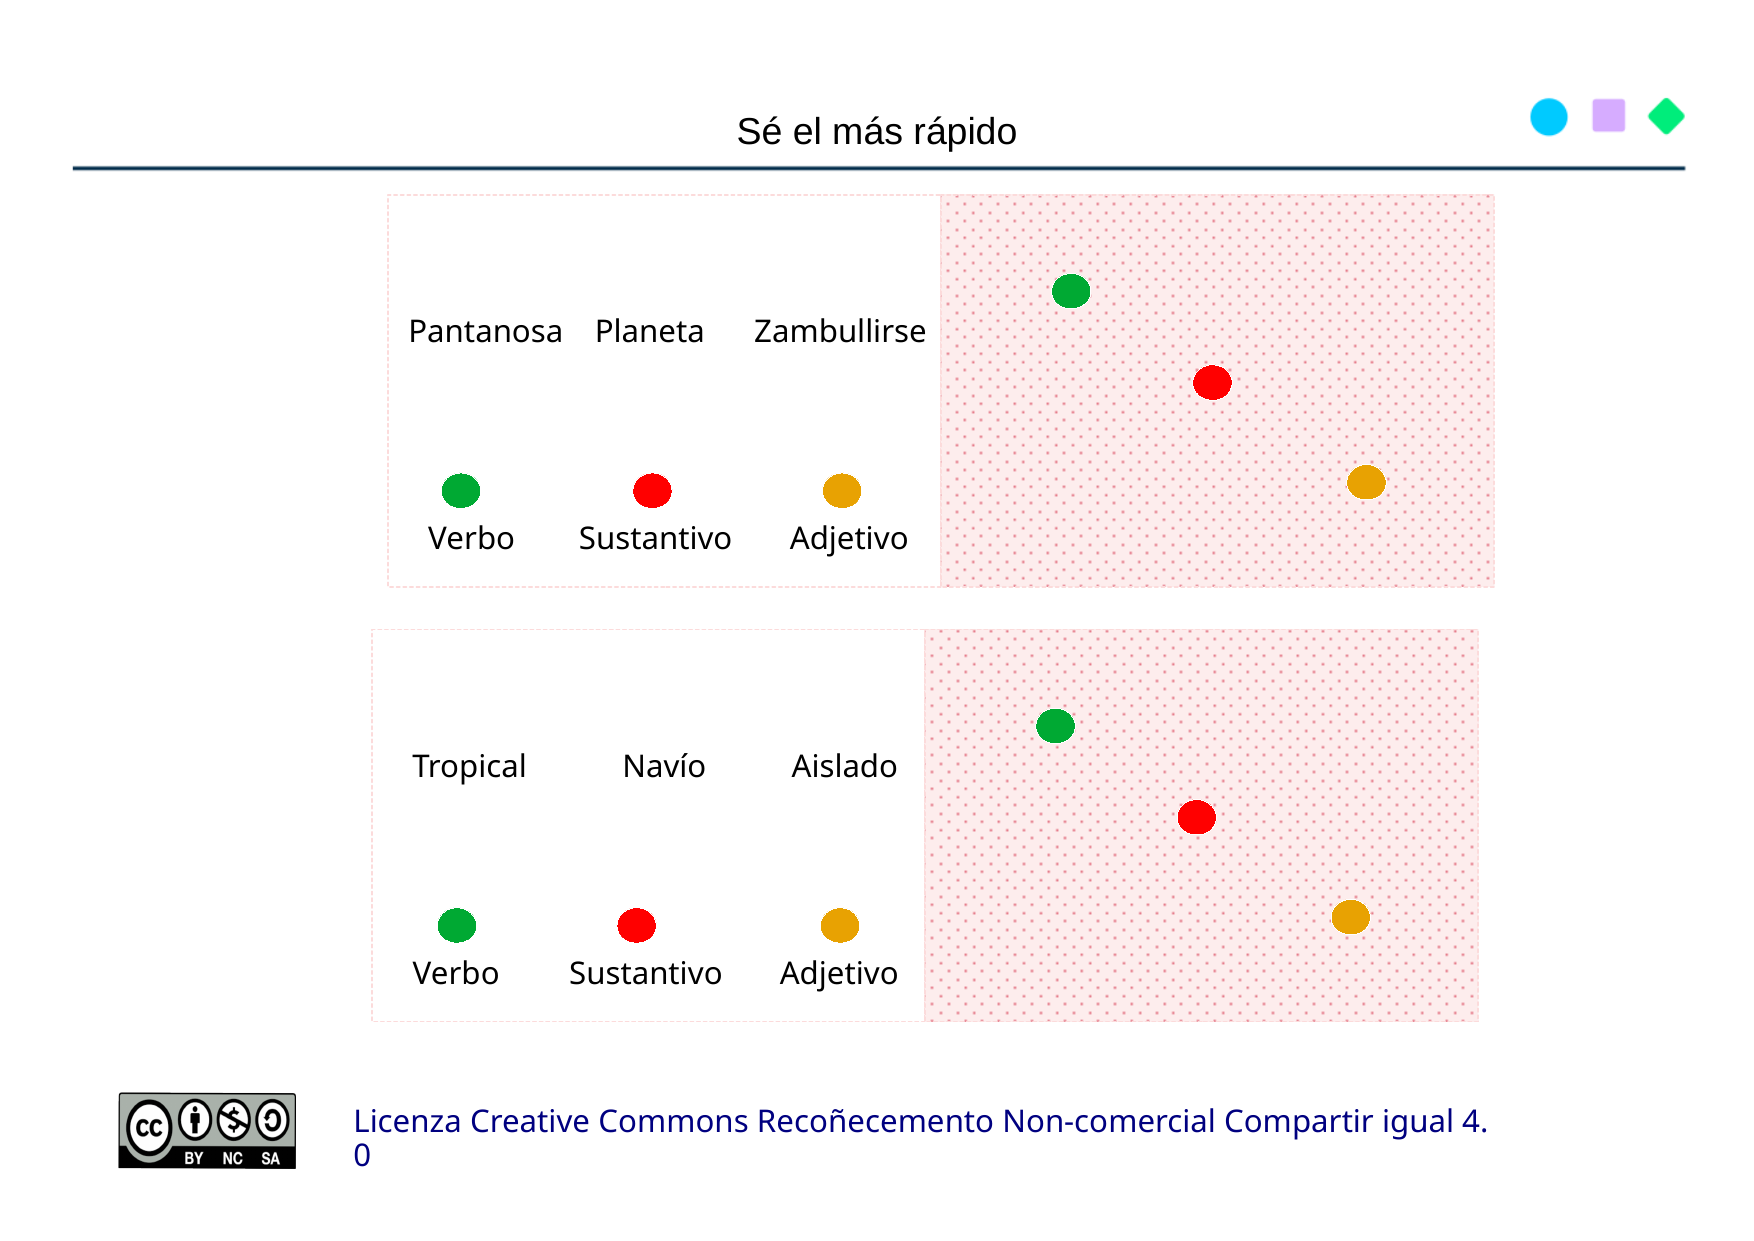

Sé el más rápido
Pantanosa
Planeta
Zambullirse
Verbo
Sustantivo
Adjetivo
Tropical
Navío
Aislado
Verbo
Sustantivo
Adjetivo
Licenza Creative Commons Recoñecemento Non-comercial Compartir igual 4.0